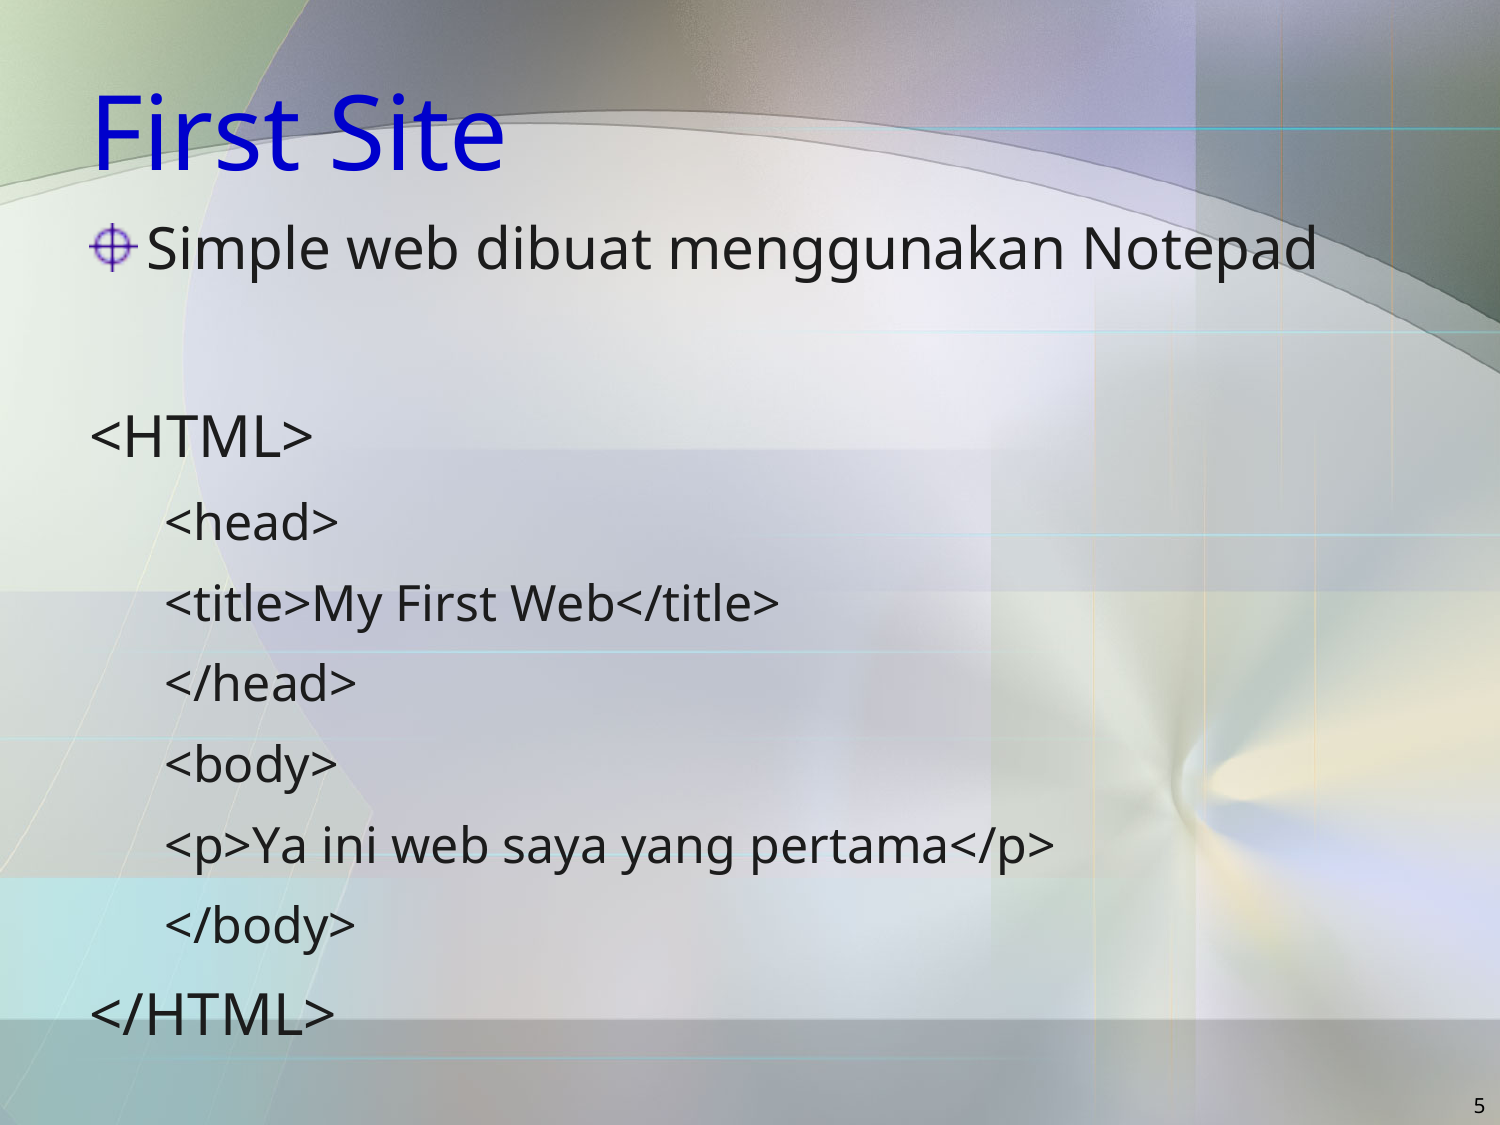

# First Site
Simple web dibuat menggunakan Notepad
<HTML>
<head>
<title>My First Web</title>
</head>
<body>
<p>Ya ini web saya yang pertama</p>
</body>
</HTML>
5